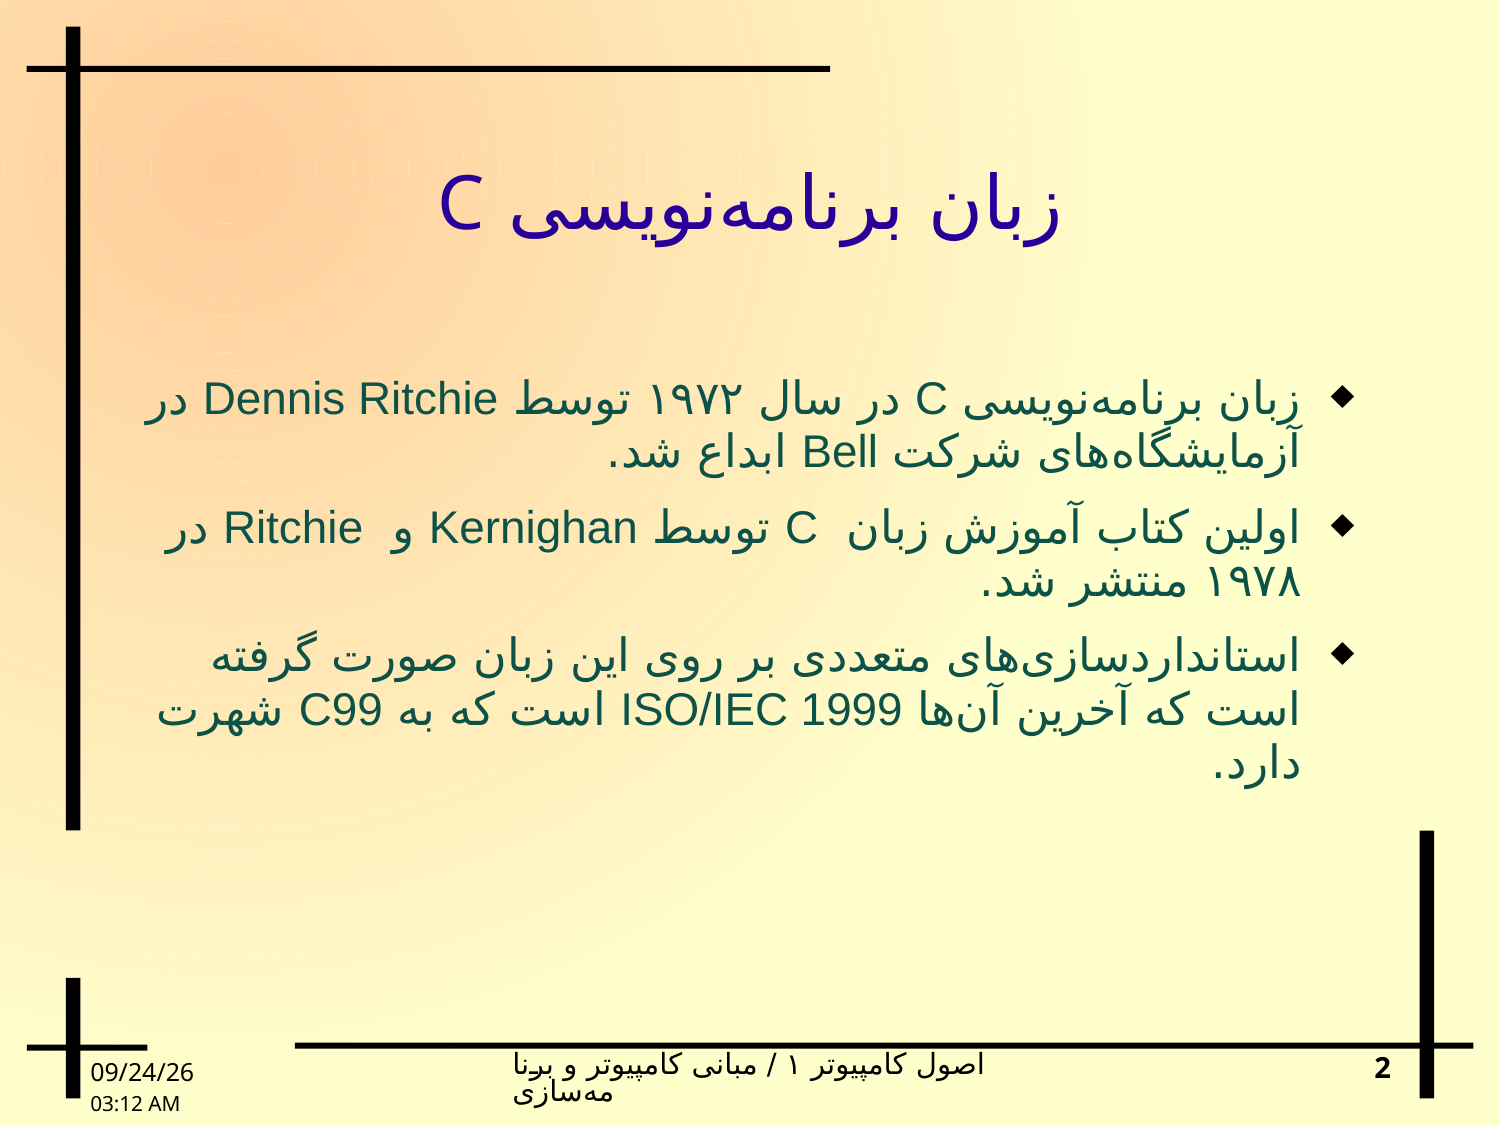

زبان برنامه‌نویسی C
# زبان برنامه‌نویسی C در سال ۱۹۷۲ توسط Dennis Ritchie در آزمایشگاه‌های شرکت Bell ابداع شد.
اولین کتاب آموزش زبان C توسط Kernighan و Ritchie در ۱۹۷۸ منتشر شد.
استانداردسازی‌های متعددی بر روی این زبان صورت گرفته است که آخرین آن‌ها ISO/IEC 1999 است که به C99 شهرت دارد.
اصول کامپیوتر ۱ / مبانی کامپیوتر و برنامه‌سازی
2